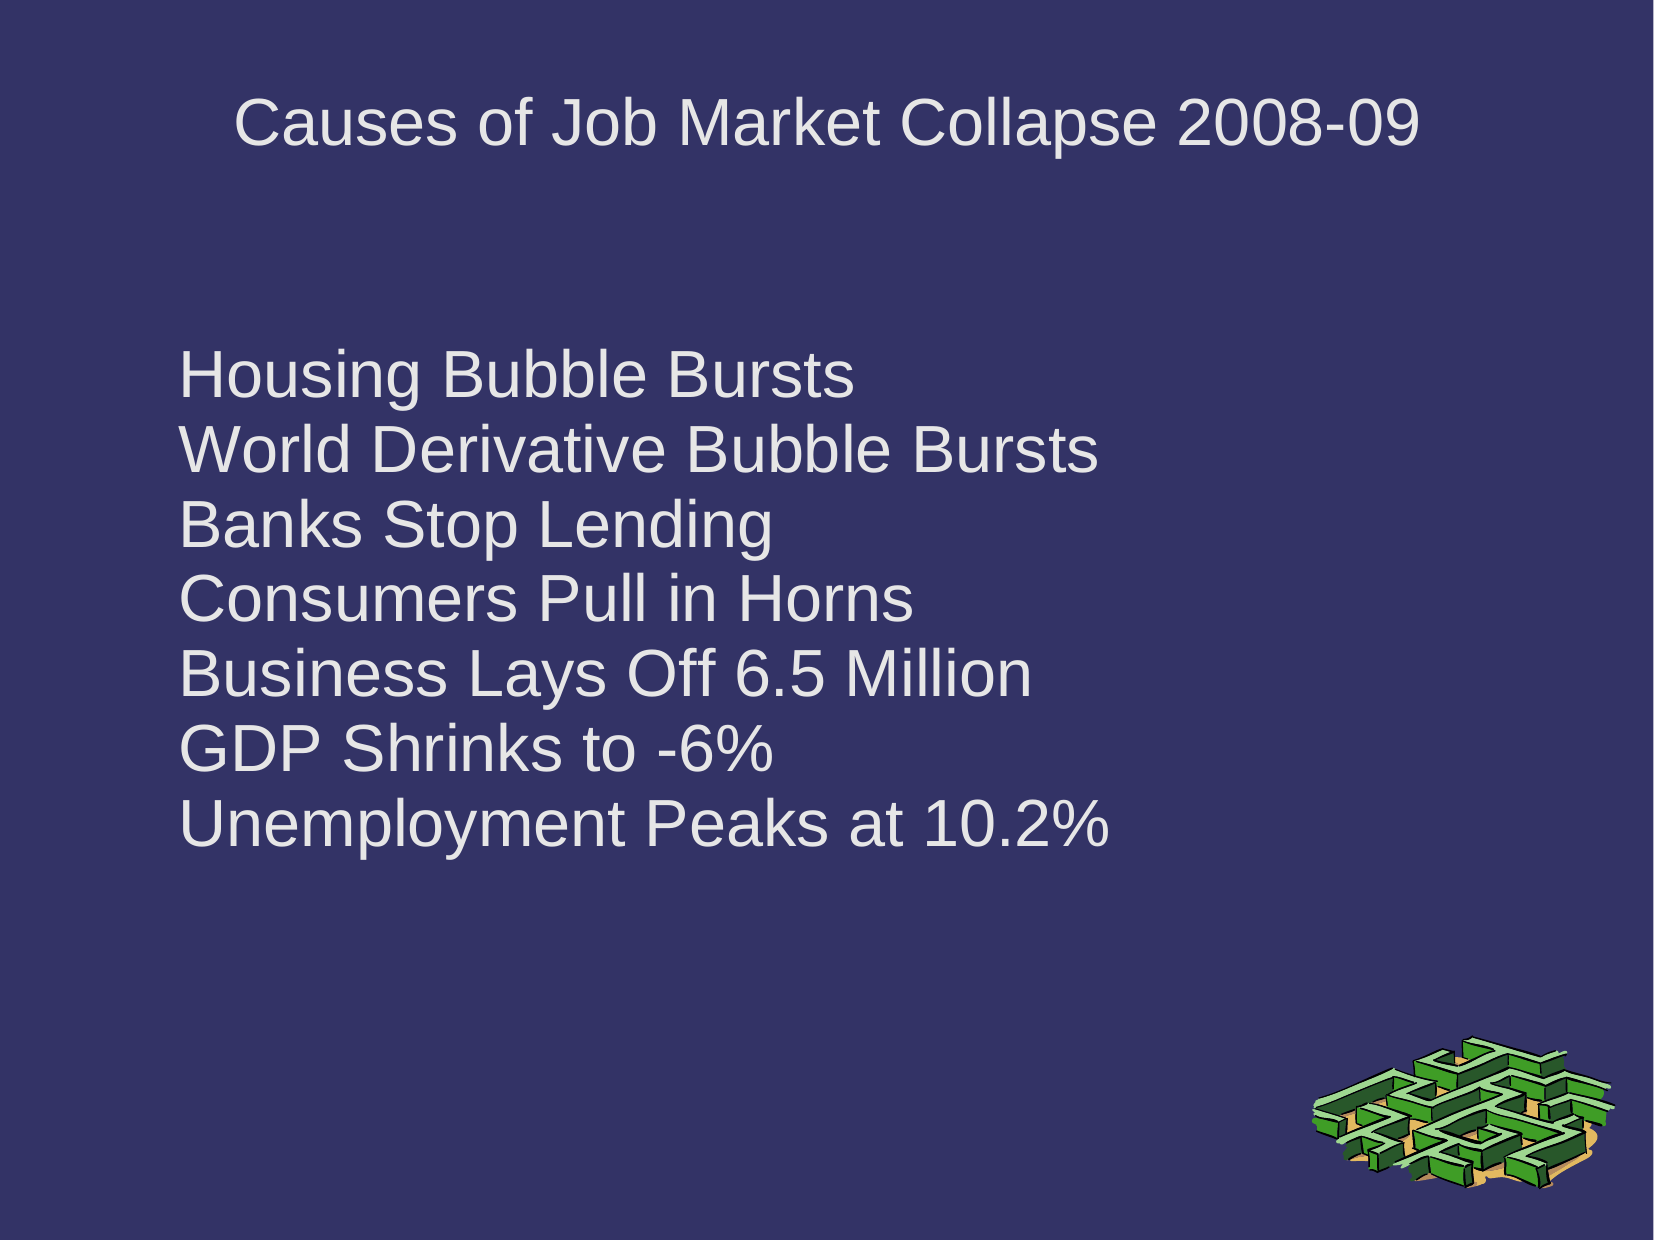

# Causes of Job Market Collapse 2008-09
Housing Bubble Bursts
World Derivative Bubble Bursts
Banks Stop Lending
Consumers Pull in Horns
Business Lays Off 6.5 Million
GDP Shrinks to -6%
Unemployment Peaks at 10.2%